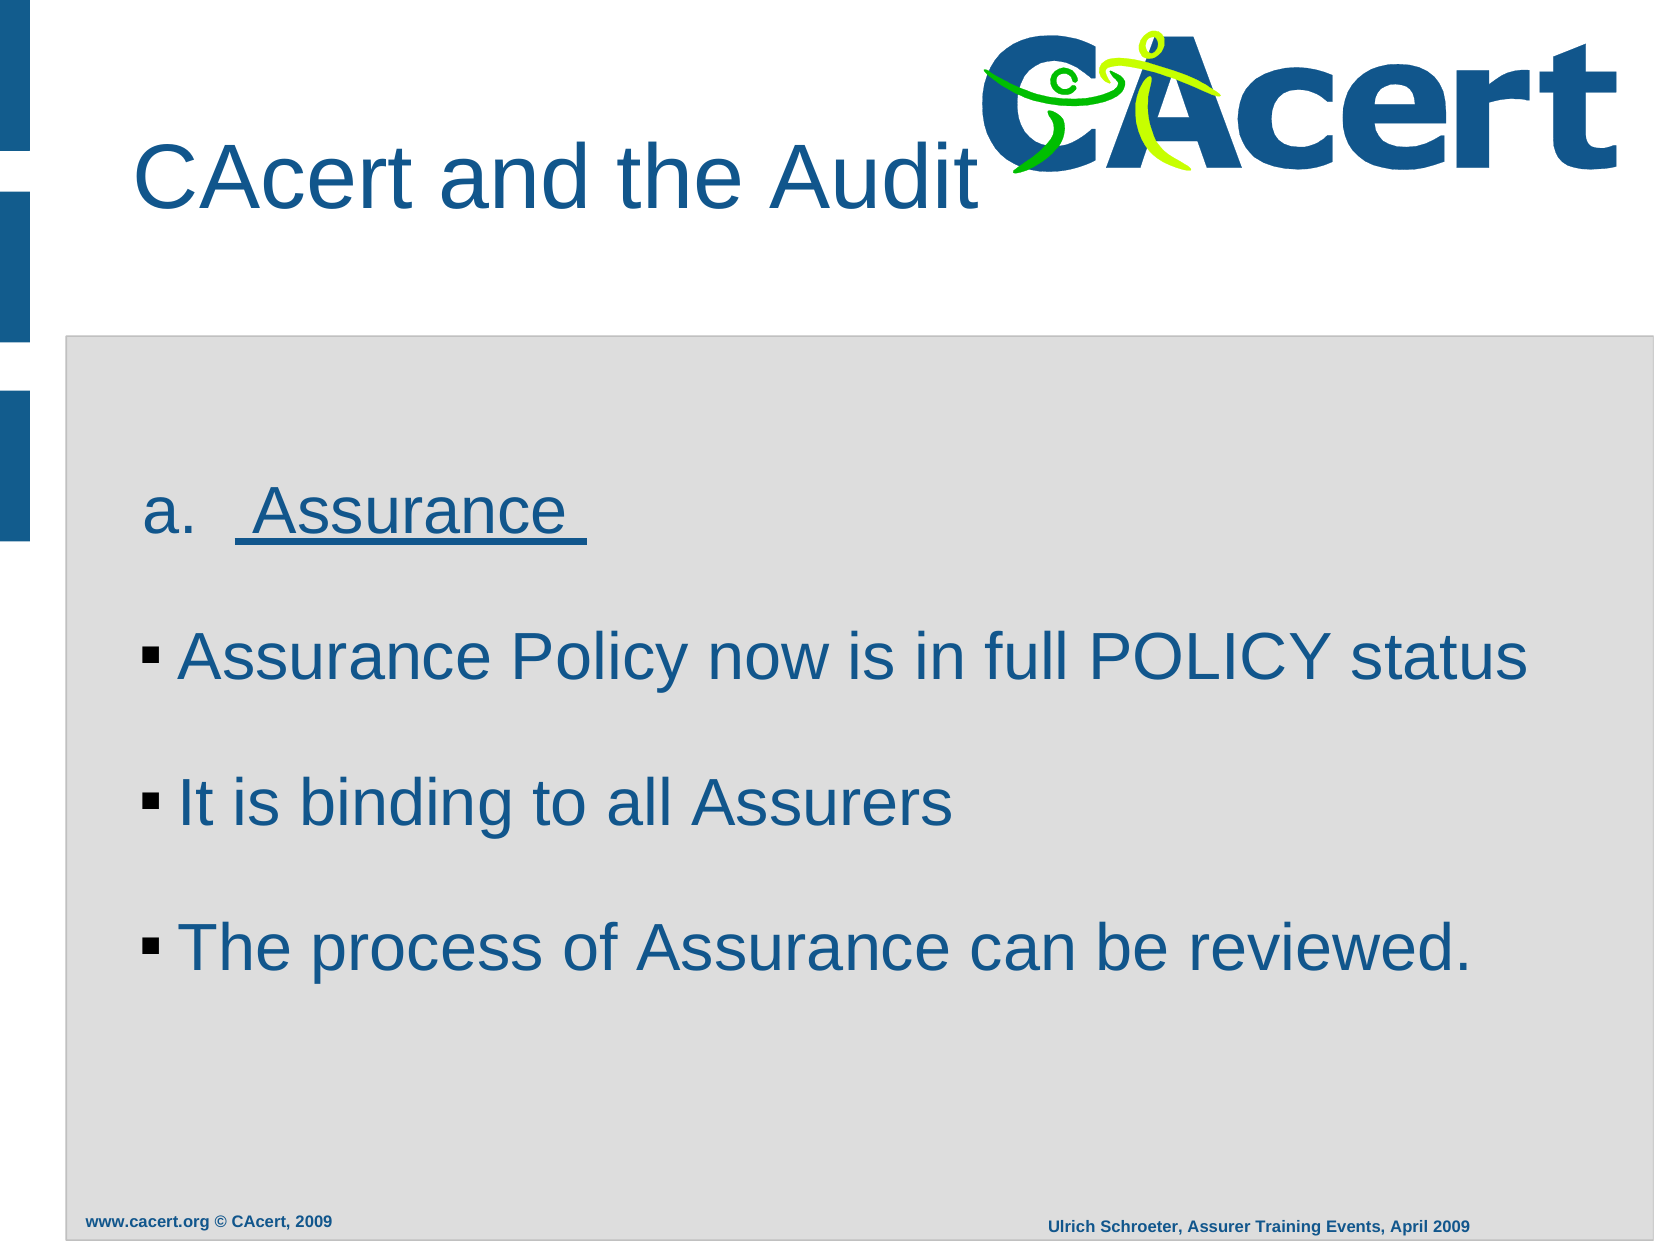

CAcert and the Audit
a. Assurance
 Assurance Policy now is in full POLICY status
 It is binding to all Assurers
 The process of Assurance can be reviewed.